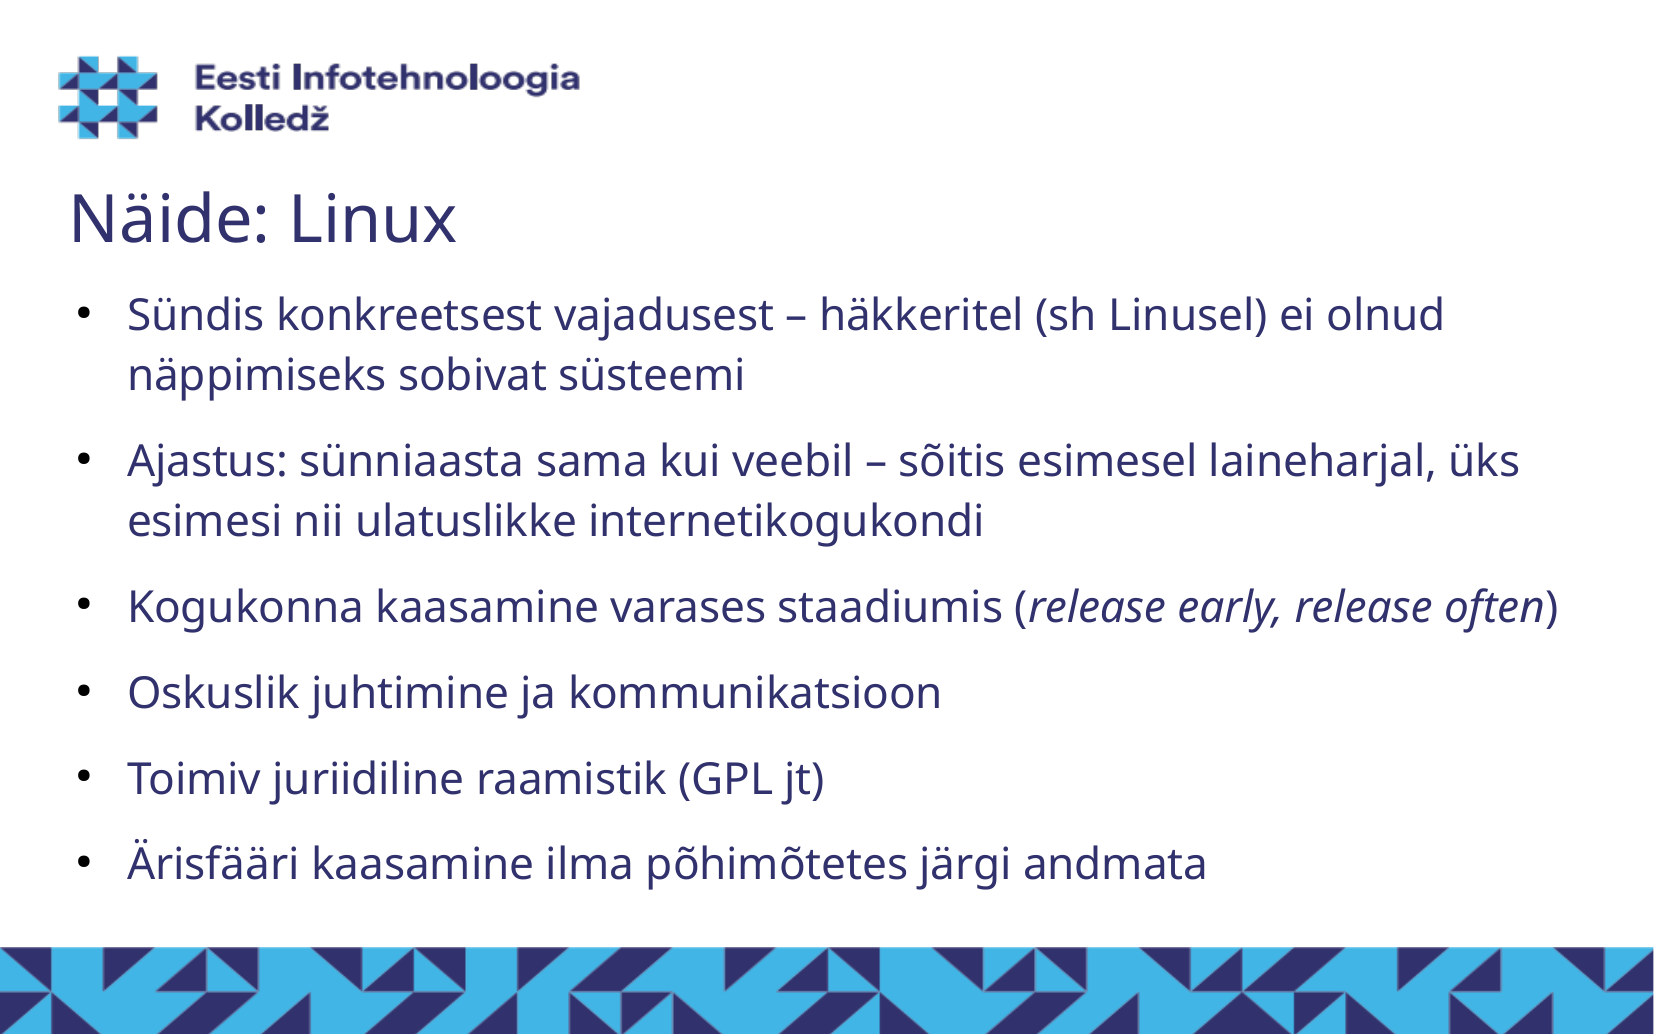

# Näide: Linux
Sündis konkreetsest vajadusest – häkkeritel (sh Linusel) ei olnud näppimiseks sobivat süsteemi
Ajastus: sünniaasta sama kui veebil – sõitis esimesel laineharjal, üks esimesi nii ulatuslikke internetikogukondi
Kogukonna kaasamine varases staadiumis (release early, release often)
Oskuslik juhtimine ja kommunikatsioon
Toimiv juriidiline raamistik (GPL jt)
Ärisfääri kaasamine ilma põhimõtetes järgi andmata